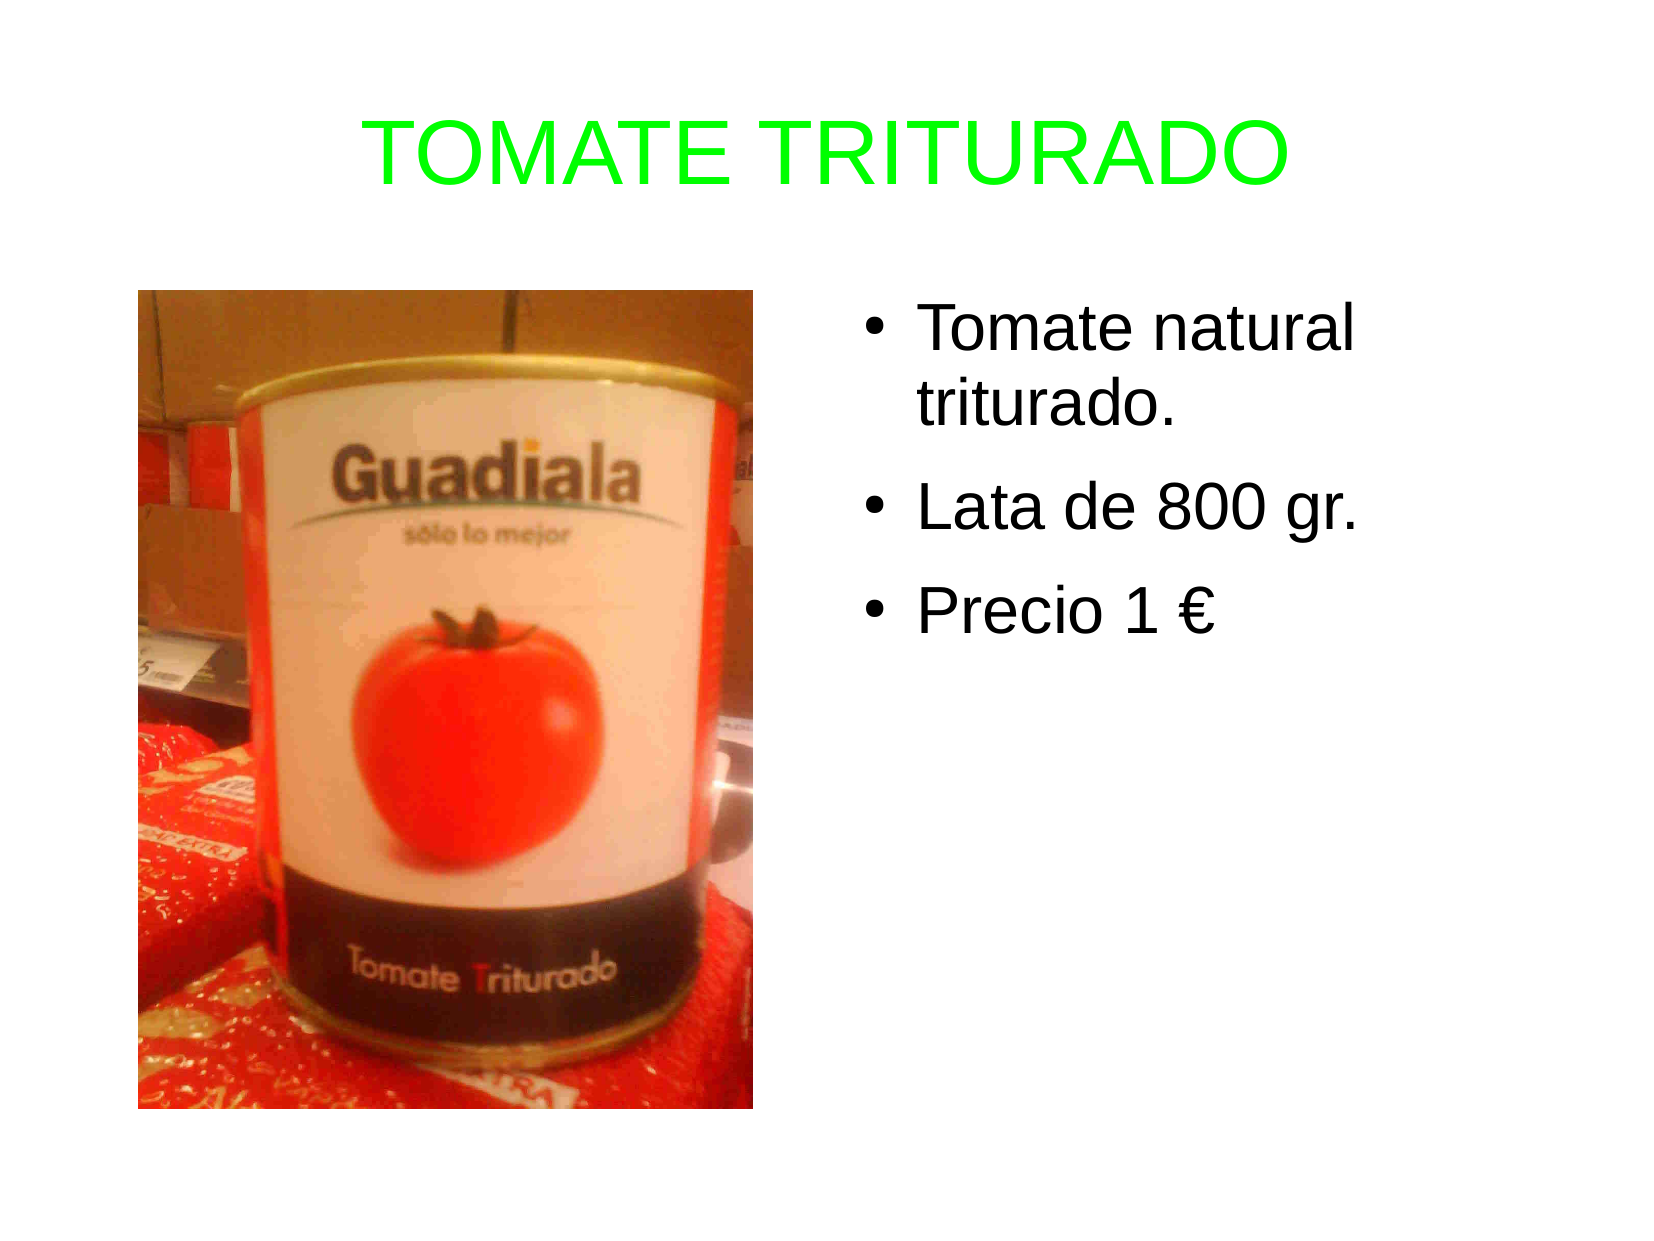

# TOMATE TRITURADO
Tomate natural triturado.
Lata de 800 gr.
Precio 1 €